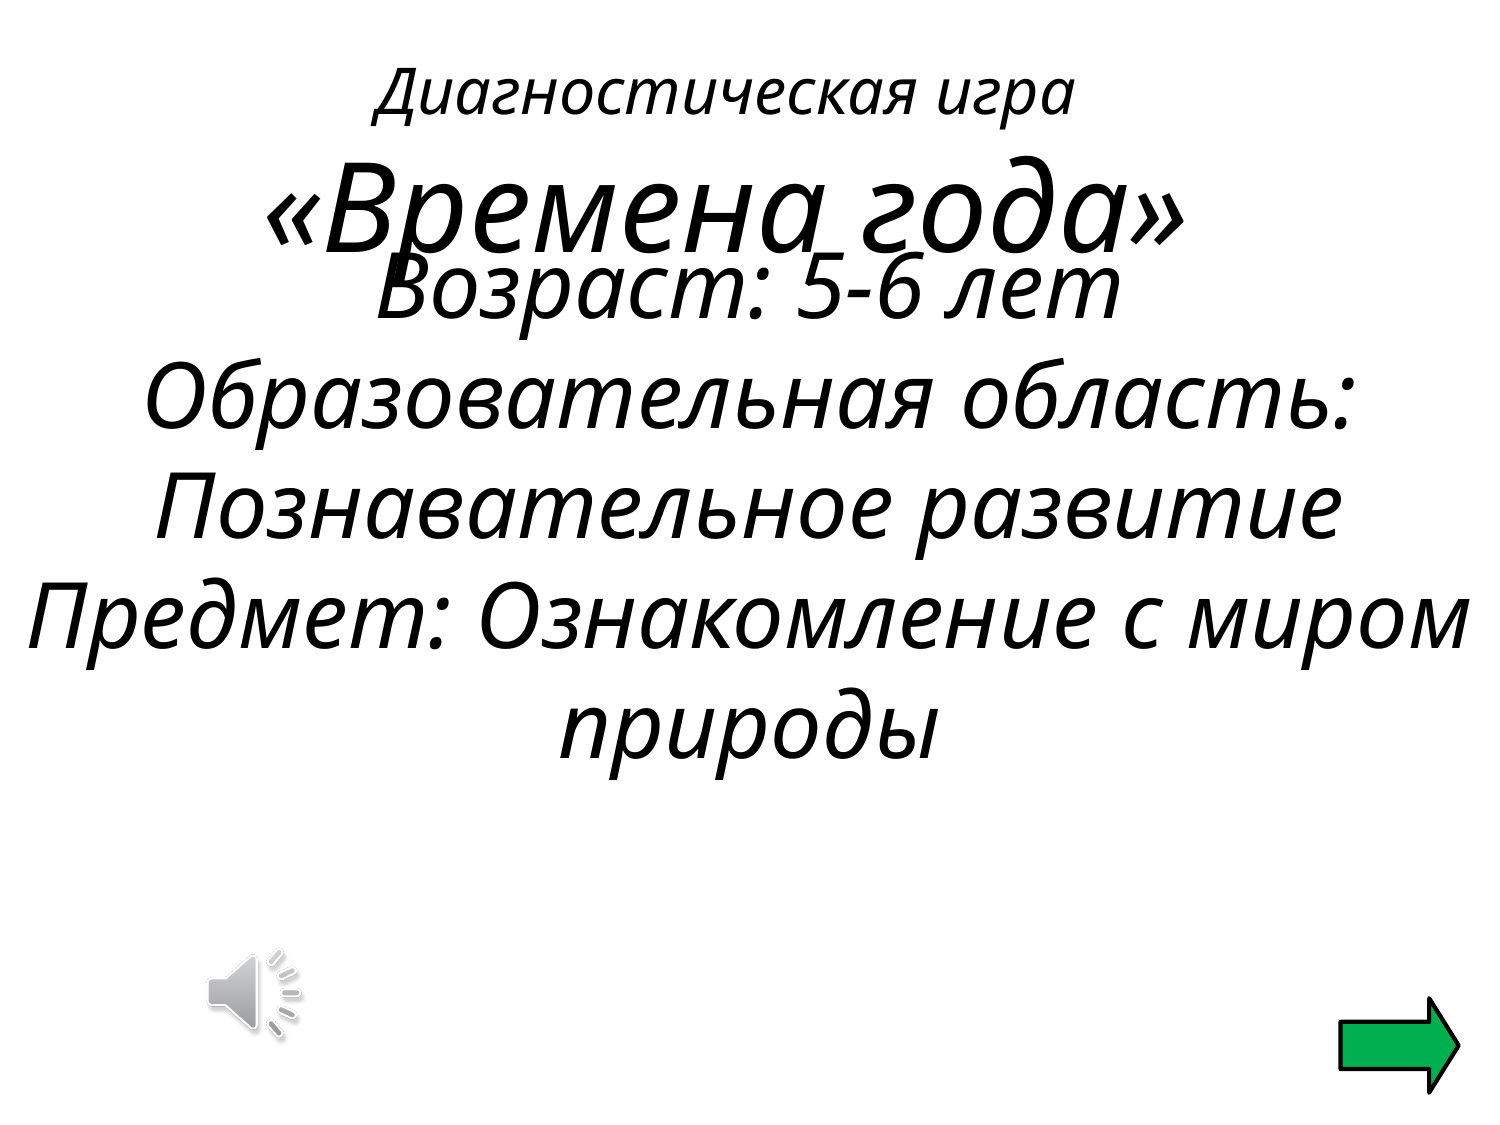

# Диагностическая игра «Времена года»
Возраст: 5-6 лет
Образовательная область: Познавательное развитие
Предмет: Ознакомление с миром природы